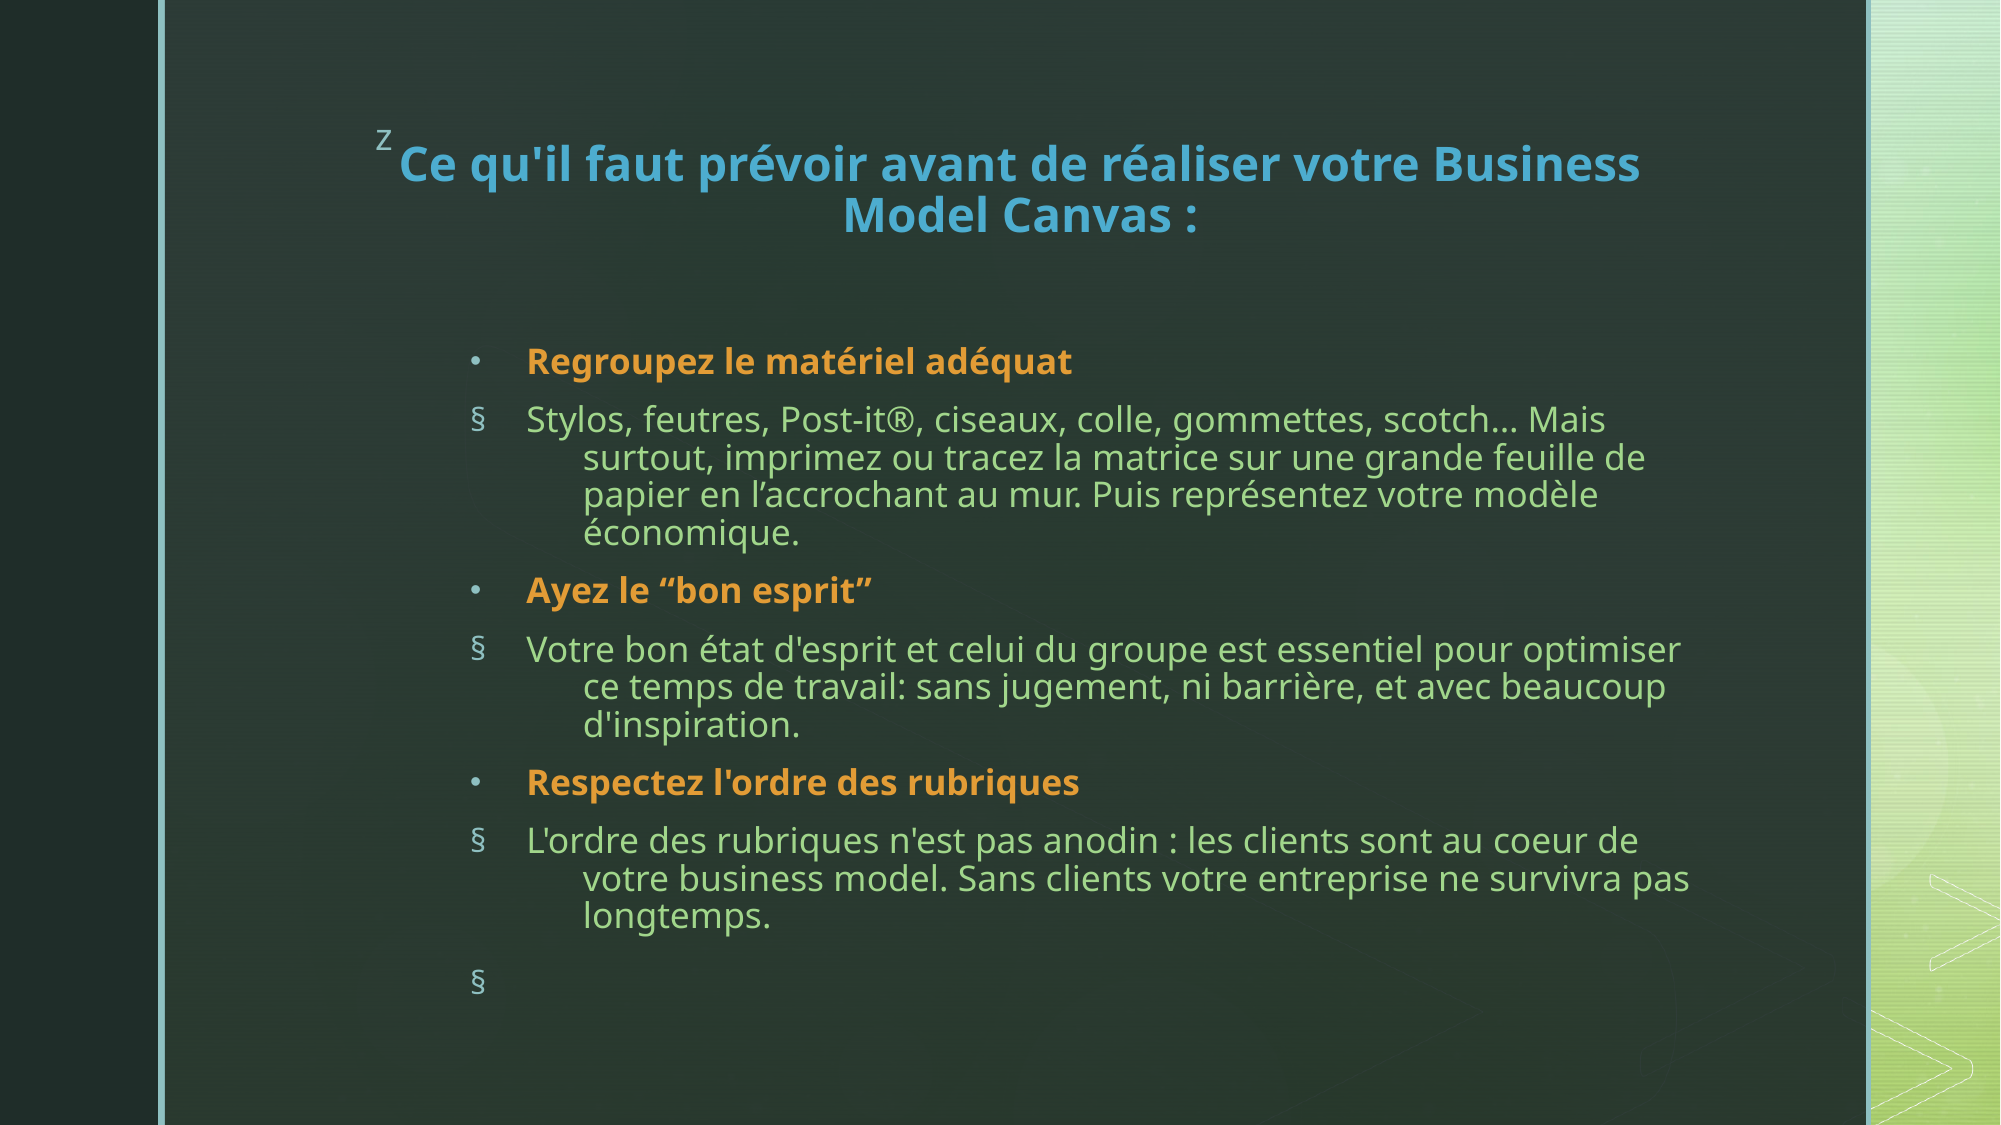

# Ce qu'il faut prévoir avant de réaliser votre Business Model Canvas :
Regroupez le matériel adéquat
Stylos, feutres, Post-it®, ciseaux, colle, gommettes, scotch… Mais surtout, imprimez ou tracez la matrice sur une grande feuille de papier en l’accrochant au mur. Puis représentez votre modèle économique.
Ayez le “bon esprit”
Votre bon état d'esprit et celui du groupe est essentiel pour optimiser ce temps de travail: sans jugement, ni barrière, et avec beaucoup d'inspiration.
Respectez l'ordre des rubriques
L'ordre des rubriques n'est pas anodin : les clients sont au coeur de votre business model. Sans clients votre entreprise ne survivra pas longtemps.